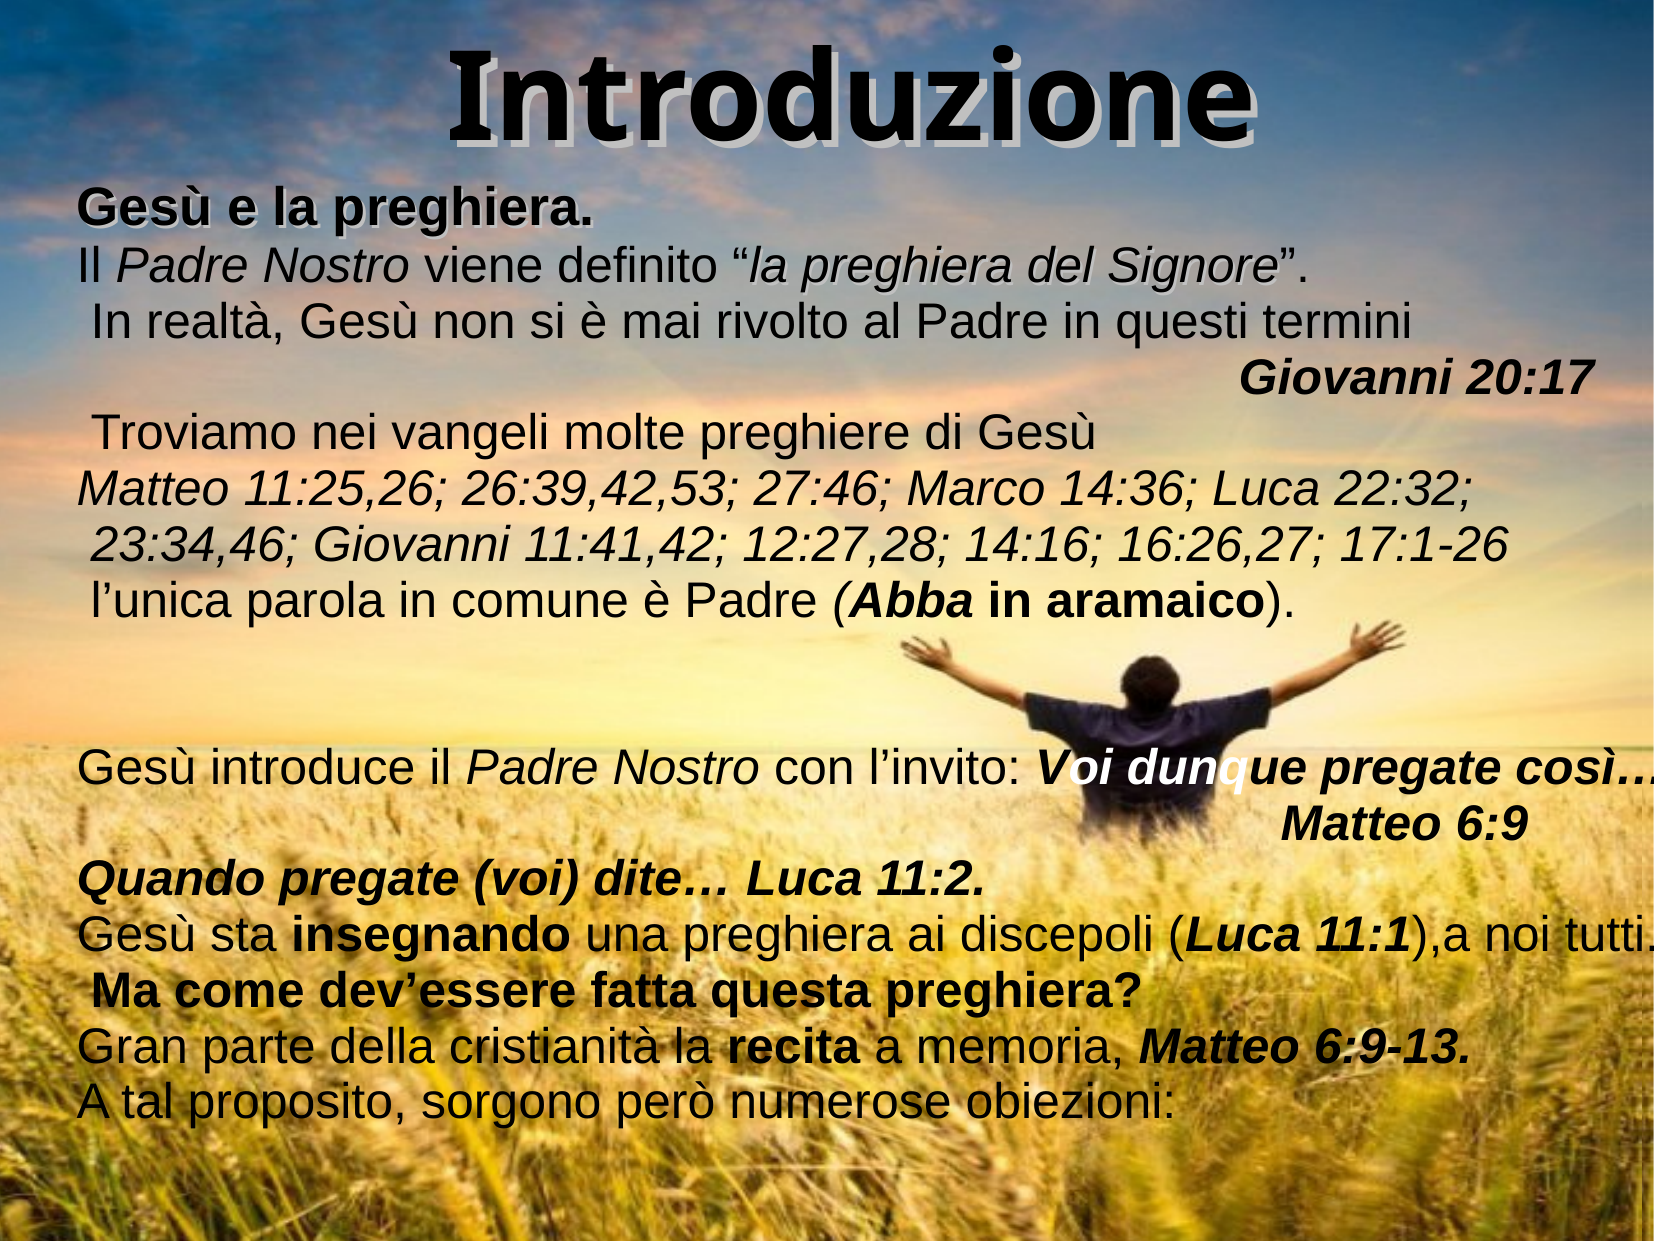

Introduzione
La cameretta.
 Ma tu, quando preghi, entra nella tua cameretta (Matteo 6:6).
Ma tu – questo implica che tu sei chiamato alla vera preghiera,
alla vera adorazione, alla vera comunione con Dio Padre!
 Dio ha delle richieste precise riguardo chi vuole adorarLo
 Giovanni 4:23,24.
 Gesù introduce un concetto caro a tutti i credenti risvegliati e ripieni dello
 Spirito Santo: la preghiera personale; è nella preghiera nascosta che
 Dio più si rivela; è la tua invocazione fervente e silenziosa che più gli è
 gradita; è il tuo grido nella valle dell’umiliazione, o la tua lode sul monte
 della vittoria che salgono come profumo soave al Suo trono.
 Fa’ orazione al Padre tuo che è nel segreto.
Dio è un Dio che si nasconde agli empi, ma che si rivela e rivela le Sue
meraviglie solo a quanti lo cercano Matteo 11:25.
Introduzione
Introduzione
Gesù e la preghiera.
Il Padre Nostro viene definito “la preghiera del Signore”.
 In realtà, Gesù non si è mai rivolto al Padre in questi termini
 Giovanni 20:17
 Troviamo nei vangeli molte preghiere di Gesù
Matteo 11:25,26; 26:39,42,53; 27:46; Marco 14:36; Luca 22:32;
 23:34,46; Giovanni 11:41,42; 12:27,28; 14:16; 16:26,27; 17:1-26
 l’unica parola in comune è Padre (Abba in aramaico).
Gesù introduce il Padre Nostro con l’invito: Voi dunque pregate così…
 Matteo 6:9
Quando pregate (voi) dite… Luca 11:2.
Gesù sta insegnando una preghiera ai discepoli (Luca 11:1),a noi tutti.
 Ma come dev’essere fatta questa preghiera?
Gran parte della cristianità la recita a memoria, Matteo 6:9-13.
A tal proposito, sorgono però numerose obiezioni: